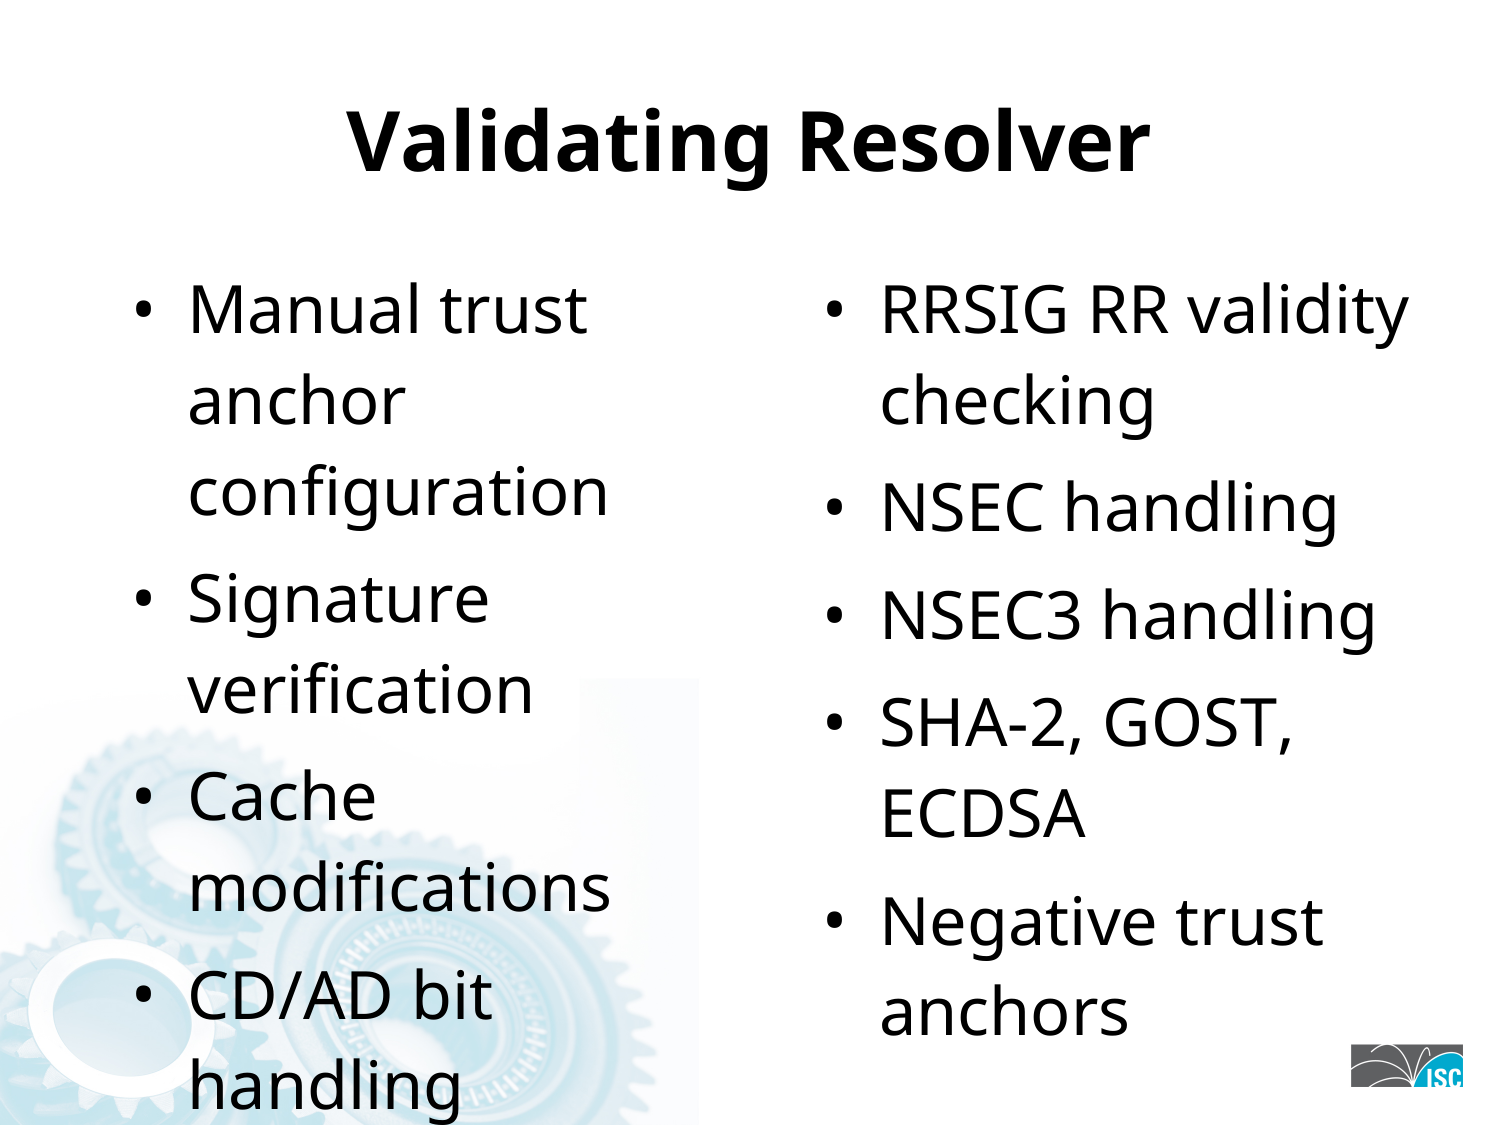

# Validating Resolver
Manual trust anchor configuration
Signature verification
Cache modifications
CD/AD bit handling
RRSIG RR validity checking
NSEC handling
NSEC3 handling
SHA-2, GOST, ECDSA
Negative trust anchors